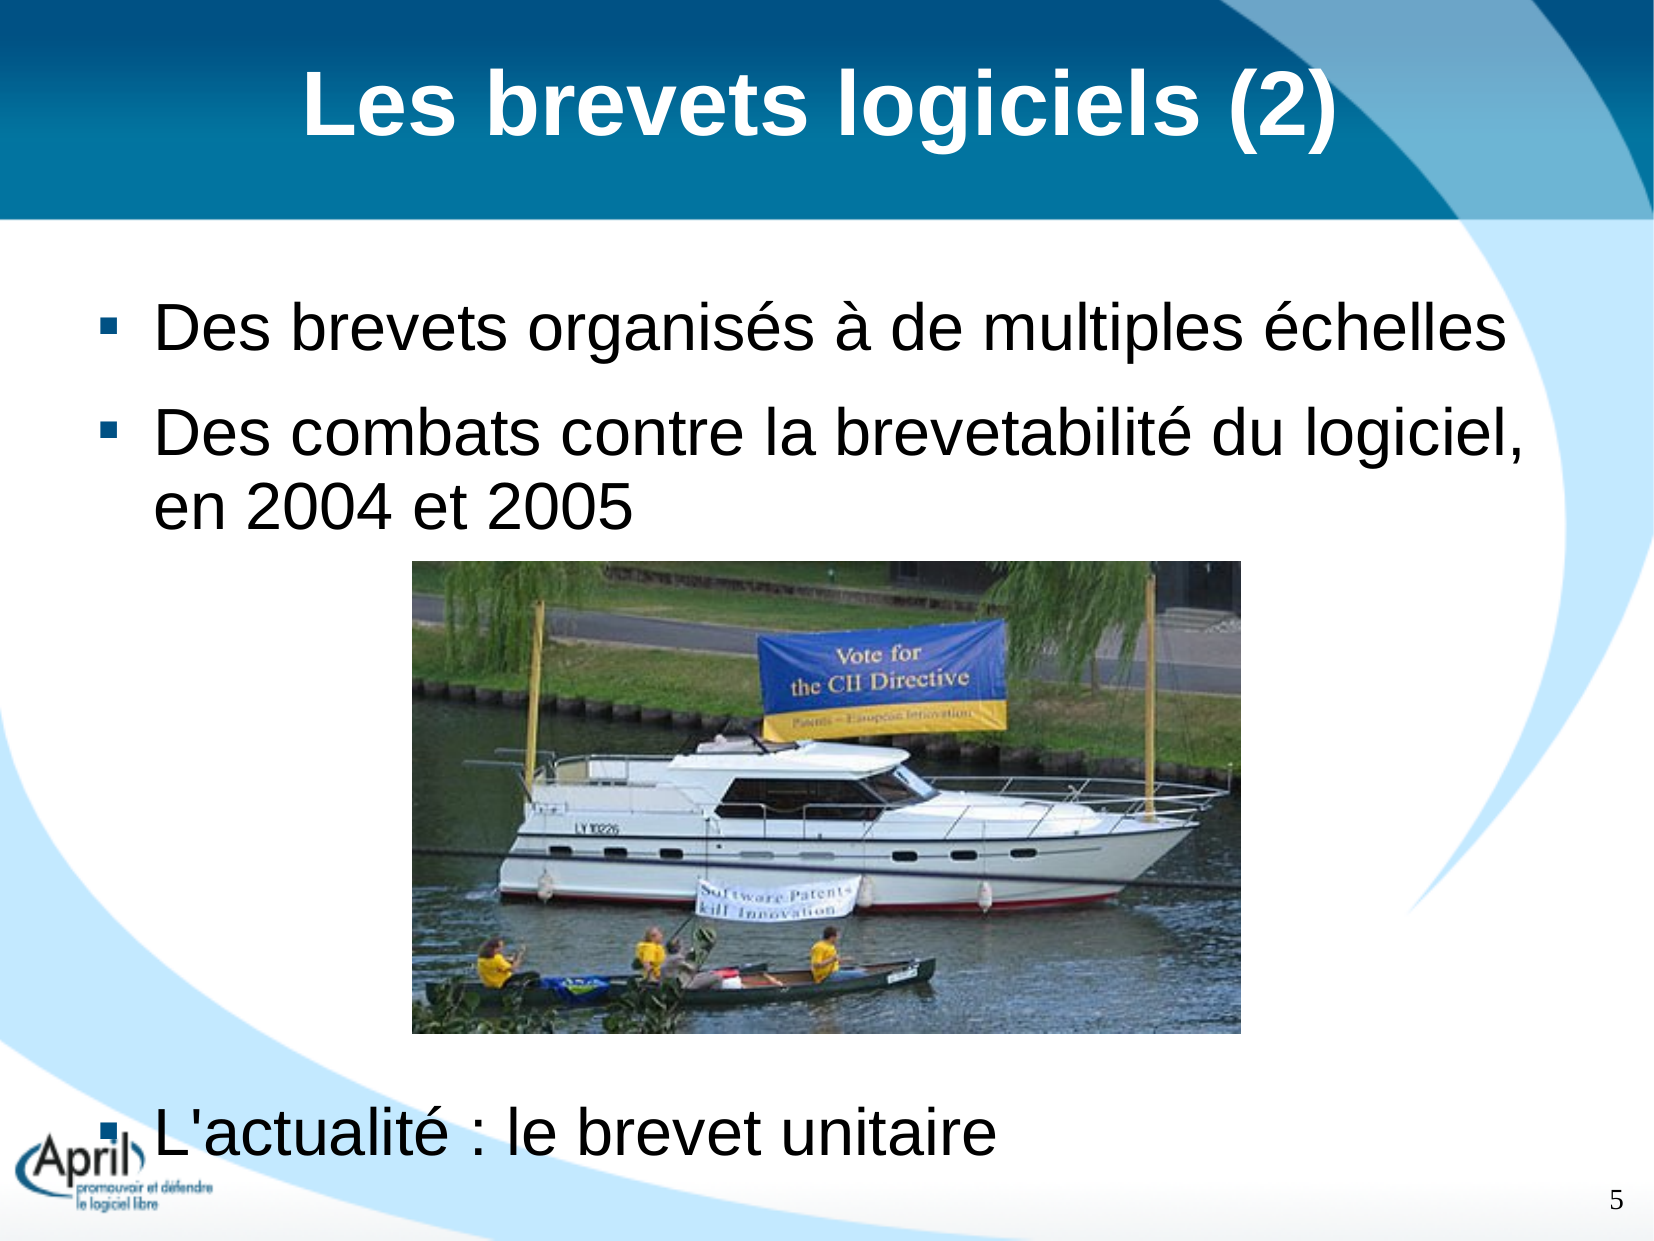

# Les brevets logiciels (2)
Des brevets organisés à de multiples échelles
Des combats contre la brevetabilité du logiciel, en 2004 et 2005
L'actualité : le brevet unitaire
5